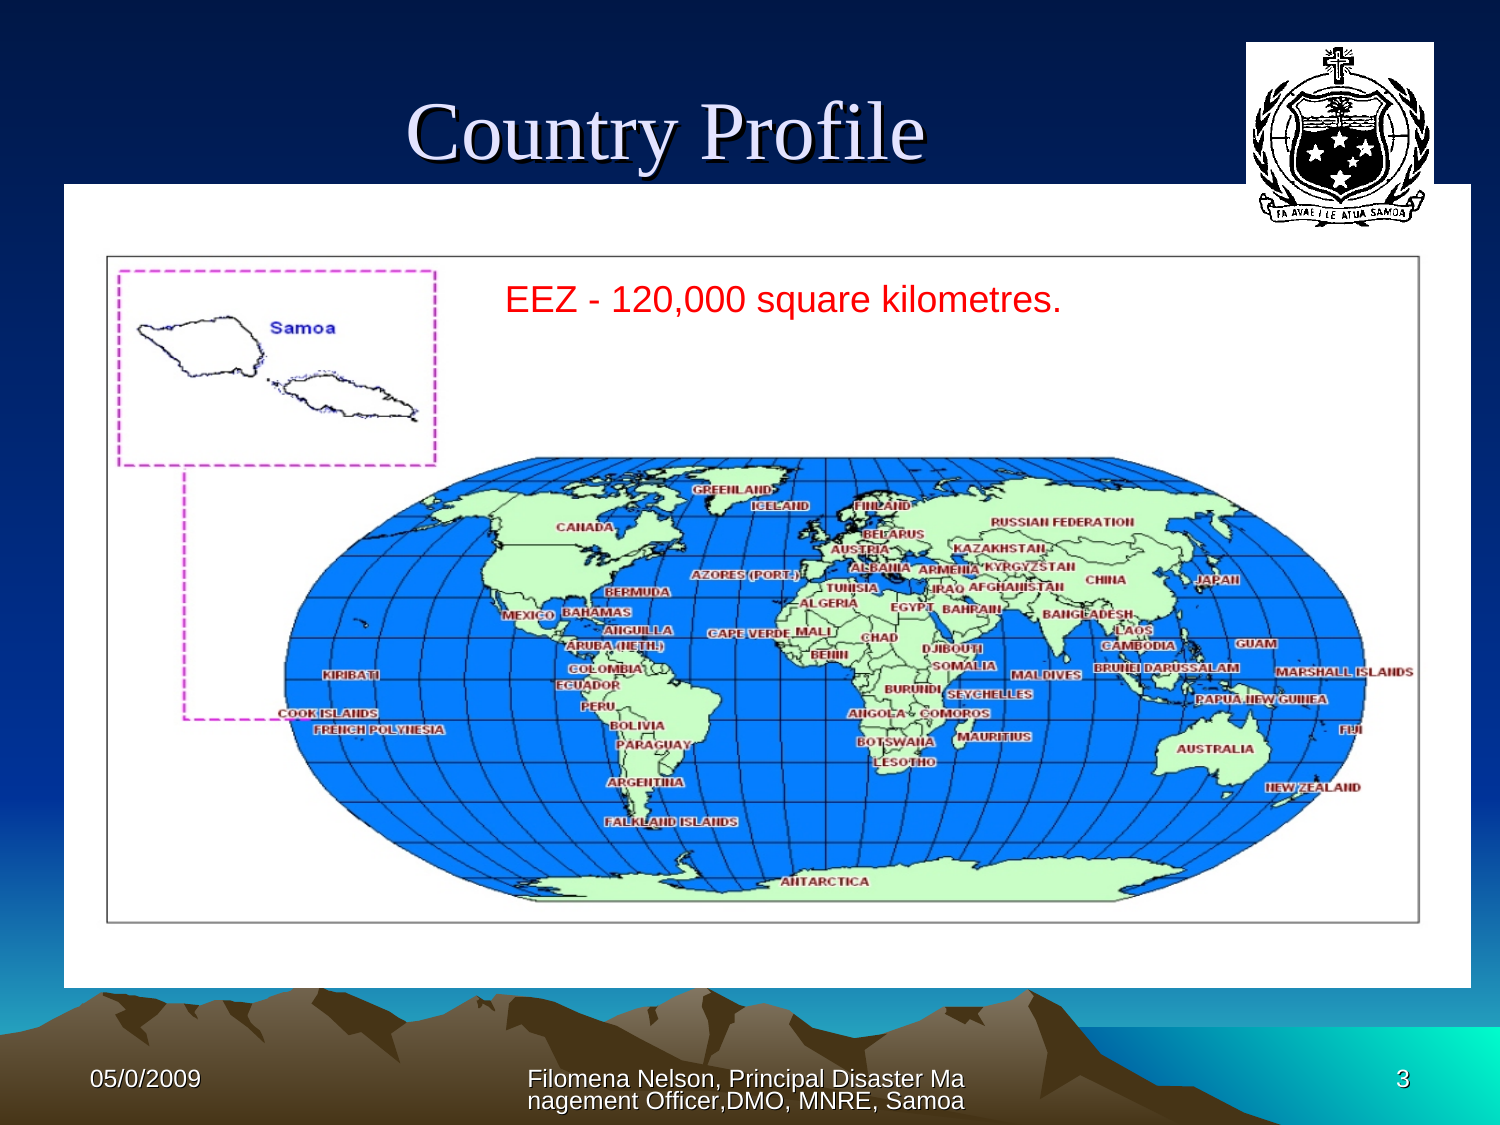

# Country Profile
EEZ - 120,000 square kilometres.
05/0/2009
Filomena Nelson, Principal Disaster Management Officer,DMO, MNRE, Samoa
3